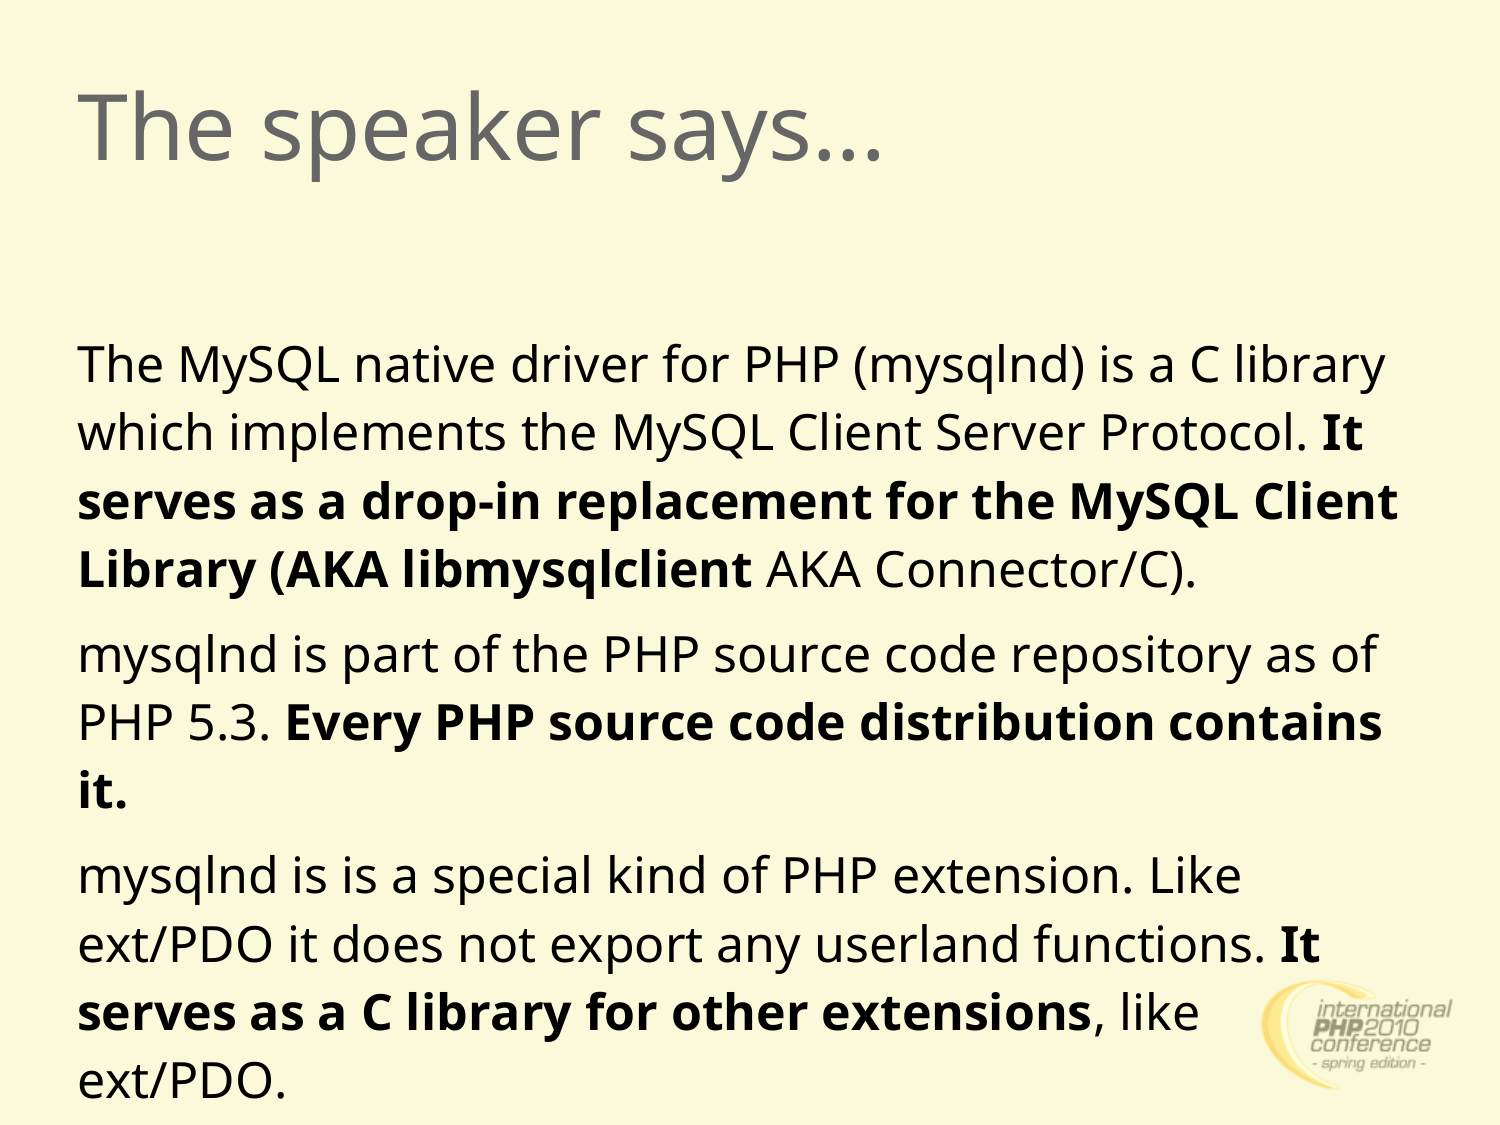

# The speaker says...
The MySQL native driver for PHP (mysqlnd) is a C library which implements the MySQL Client Server Protocol. It serves as a drop-in replacement for the MySQL Client Library (AKA libmysqlclient AKA Connector/C).
mysqlnd is part of the PHP source code repository as of PHP 5.3. Every PHP source code distribution contains it.
mysqlnd is is a special kind of PHP extension. Like ext/PDO it does not export any userland functions. It serves as a C library for other extensions, like ext/PDO.